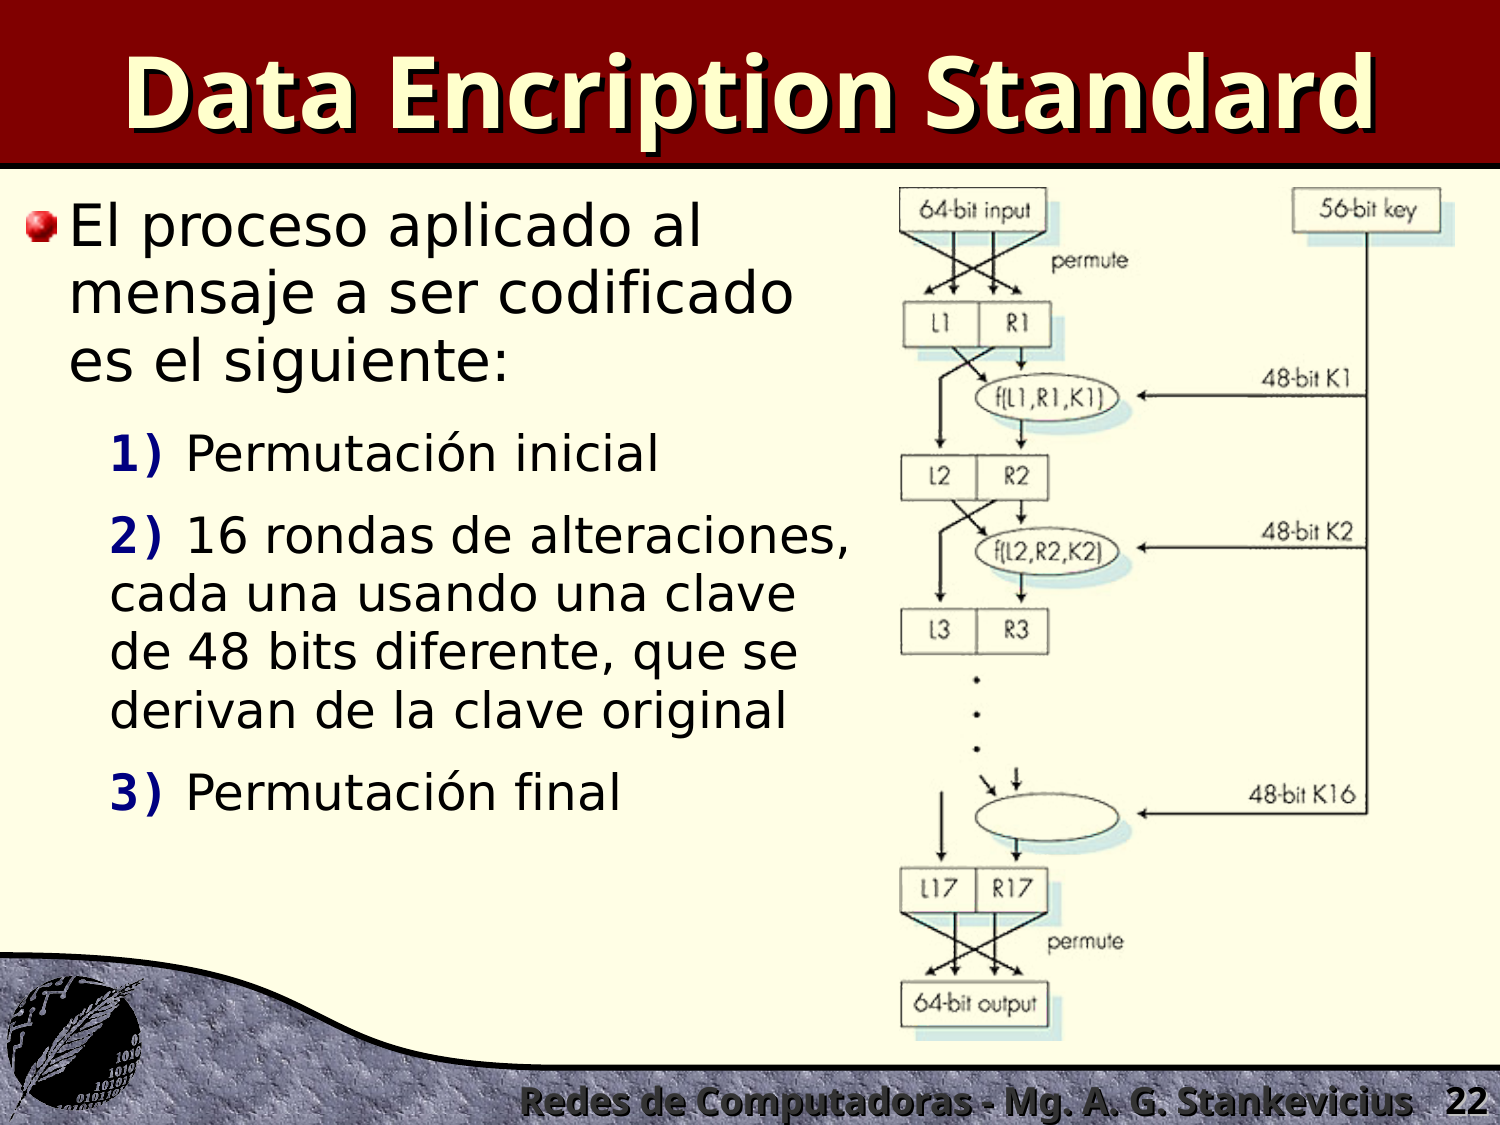

# Data Encription Standard
El proceso aplicado al
mensaje a ser codificado
es el siguiente:
1) Permutación inicial
2) 16 rondas de alteraciones,
cada una usando una clave
de 48 bits diferente, que se
derivan de la clave original
3) Permutación final
22